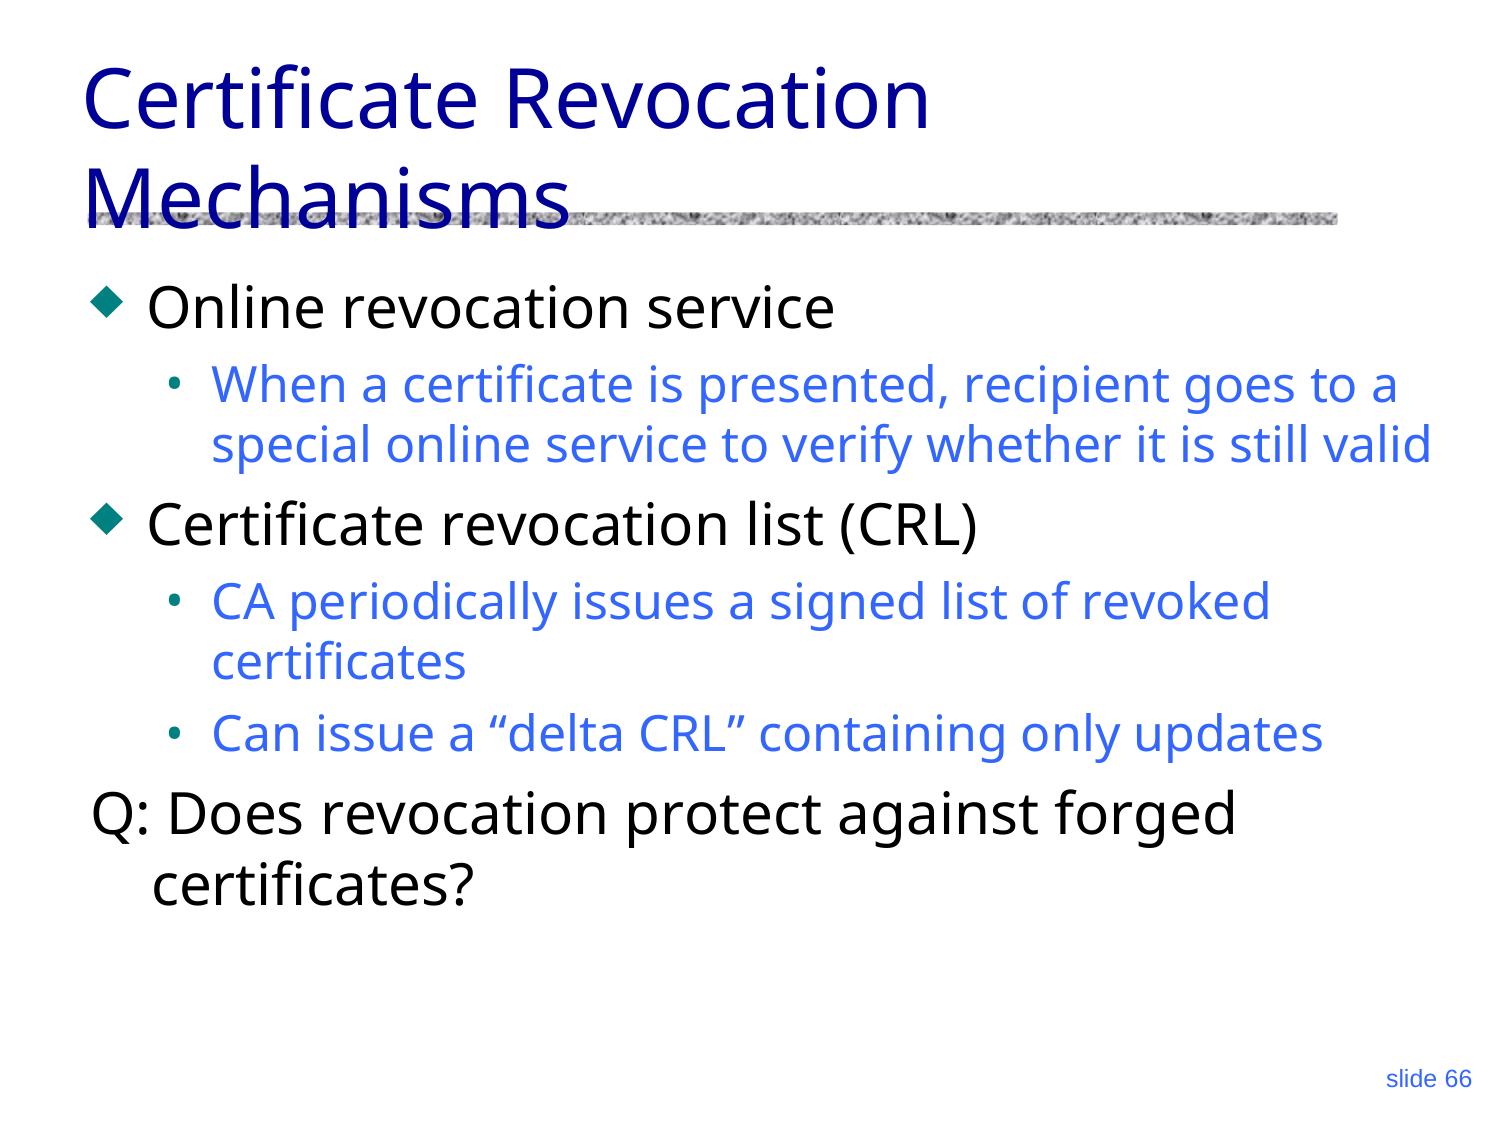

# Certificate Revocation Mechanisms
Online revocation service
When a certificate is presented, recipient goes to a special online service to verify whether it is still valid
Certificate revocation list (CRL)
CA periodically issues a signed list of revoked certificates
Can issue a “delta CRL” containing only updates
Q: Does revocation protect against forged
 certificates?
slide